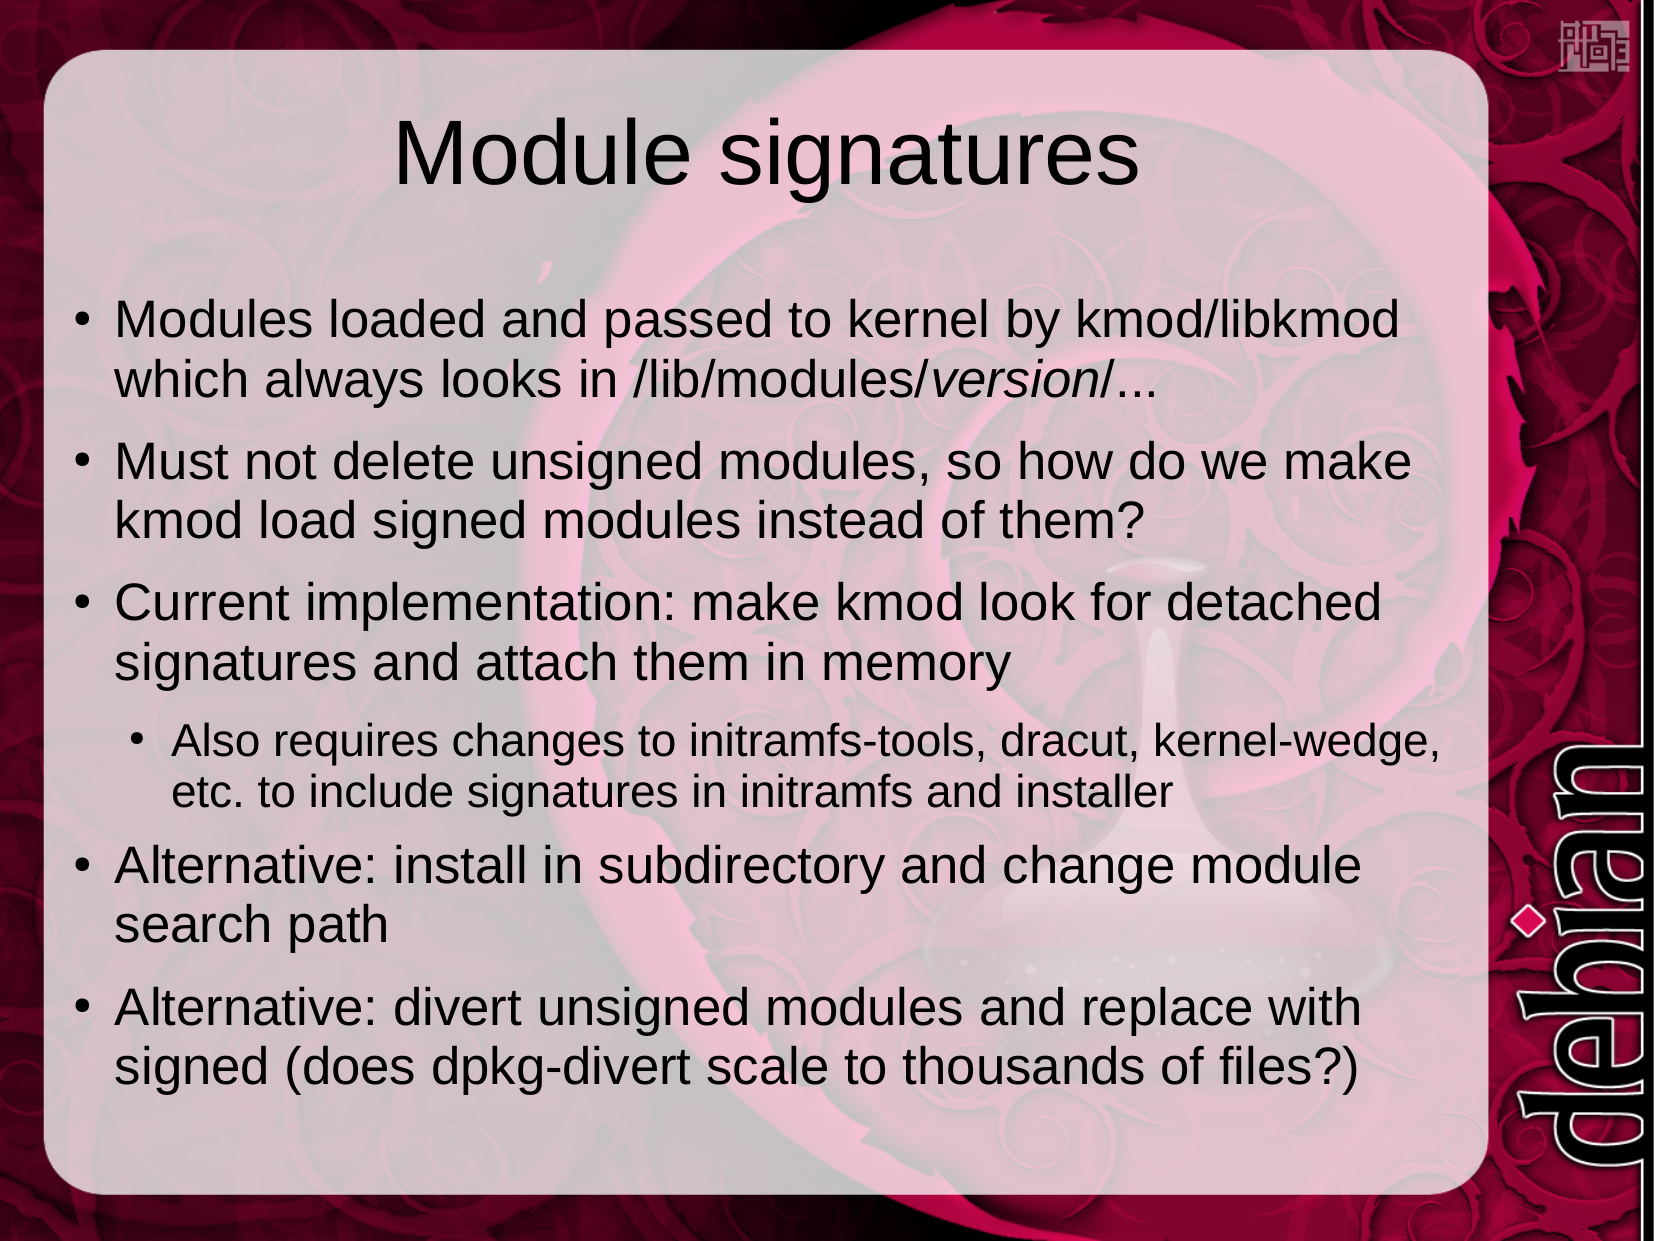

# Module signatures
Modules loaded and passed to kernel by kmod/libkmod which always looks in /lib/modules/version/...
Must not delete unsigned modules, so how do we make kmod load signed modules instead of them?
Current implementation: make kmod look for detached signatures and attach them in memory
Also requires changes to initramfs-tools, dracut, kernel-wedge, etc. to include signatures in initramfs and installer
Alternative: install in subdirectory and change module search path
Alternative: divert unsigned modules and replace with signed (does dpkg-divert scale to thousands of files?)